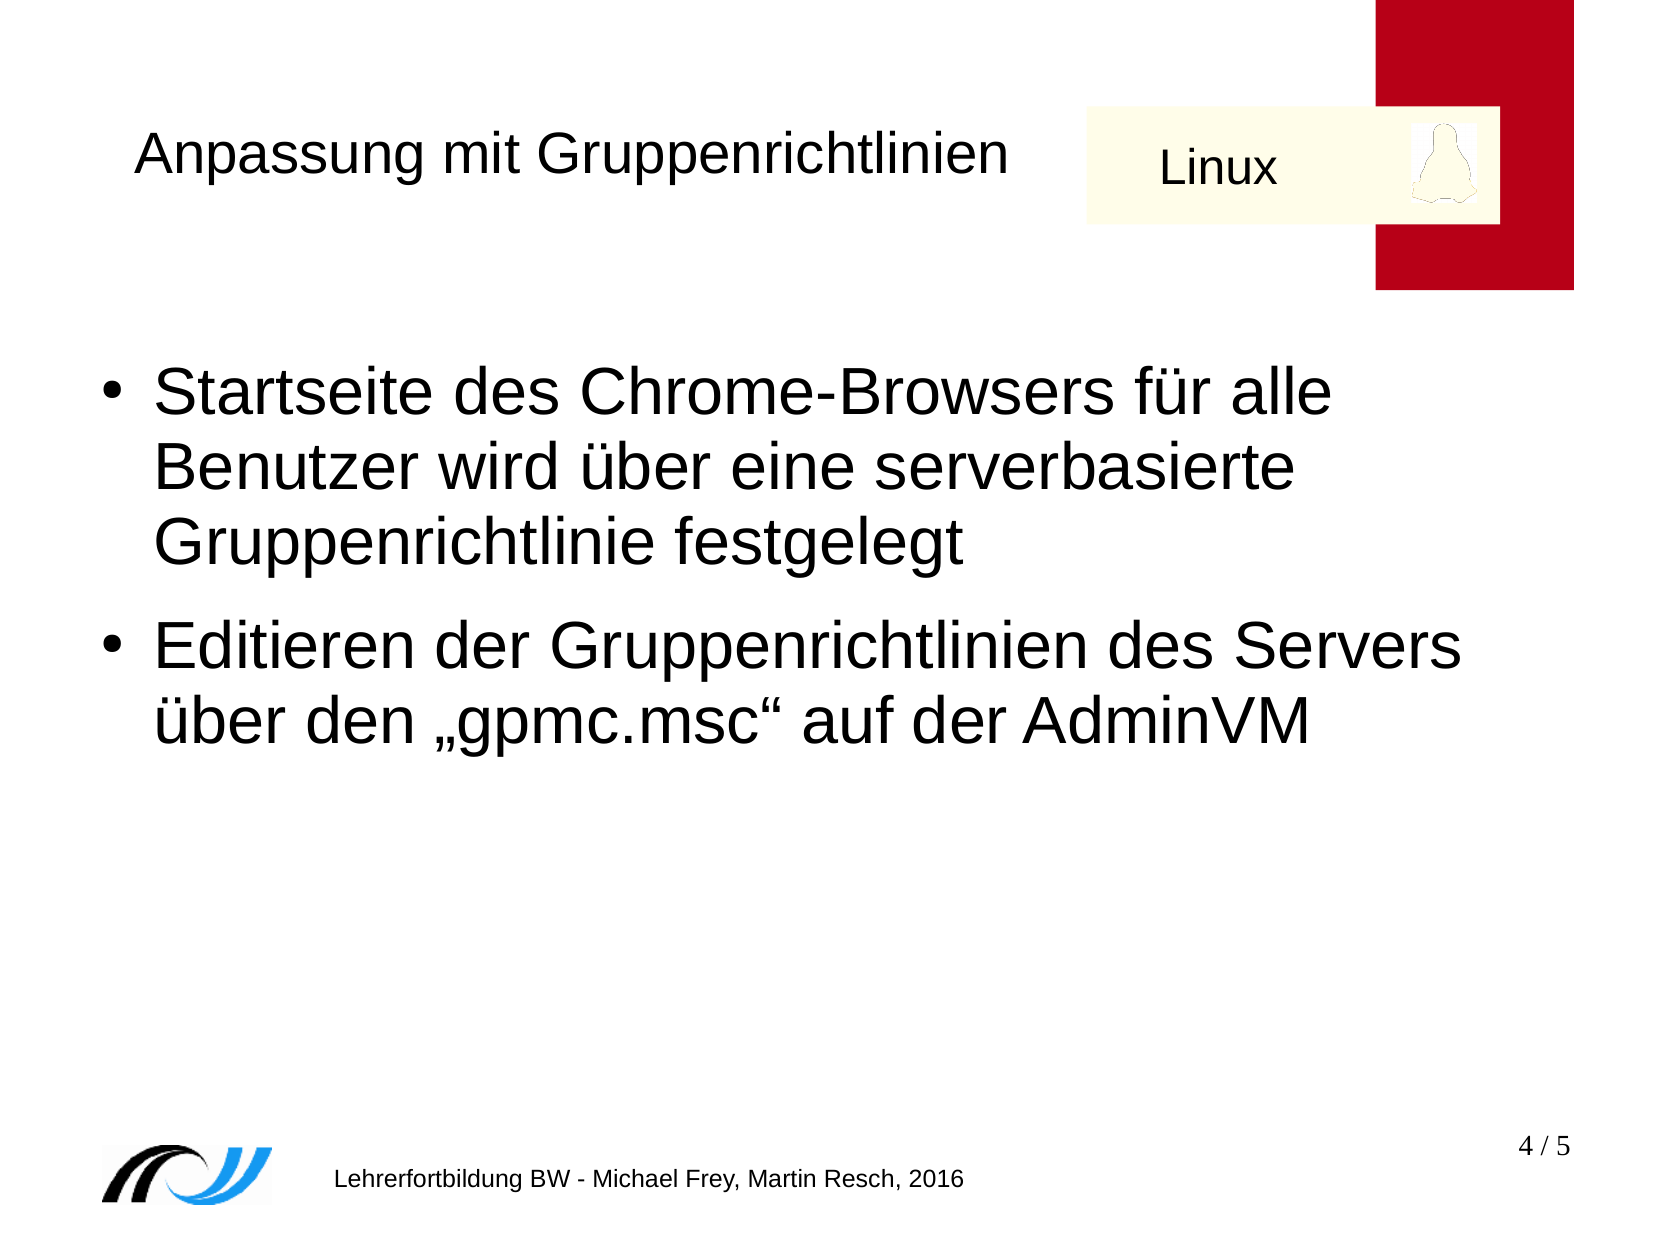

# Anpassung mit Gruppenrichtlinien
Startseite des Chrome-Browsers für alle Benutzer wird über eine serverbasierte Gruppenrichtlinie festgelegt
Editieren der Gruppenrichtlinien des Servers über den „gpmc.msc“ auf der AdminVM
4
Lehrerfortbildung BW - Michael Frey, Martin Resch, 2016